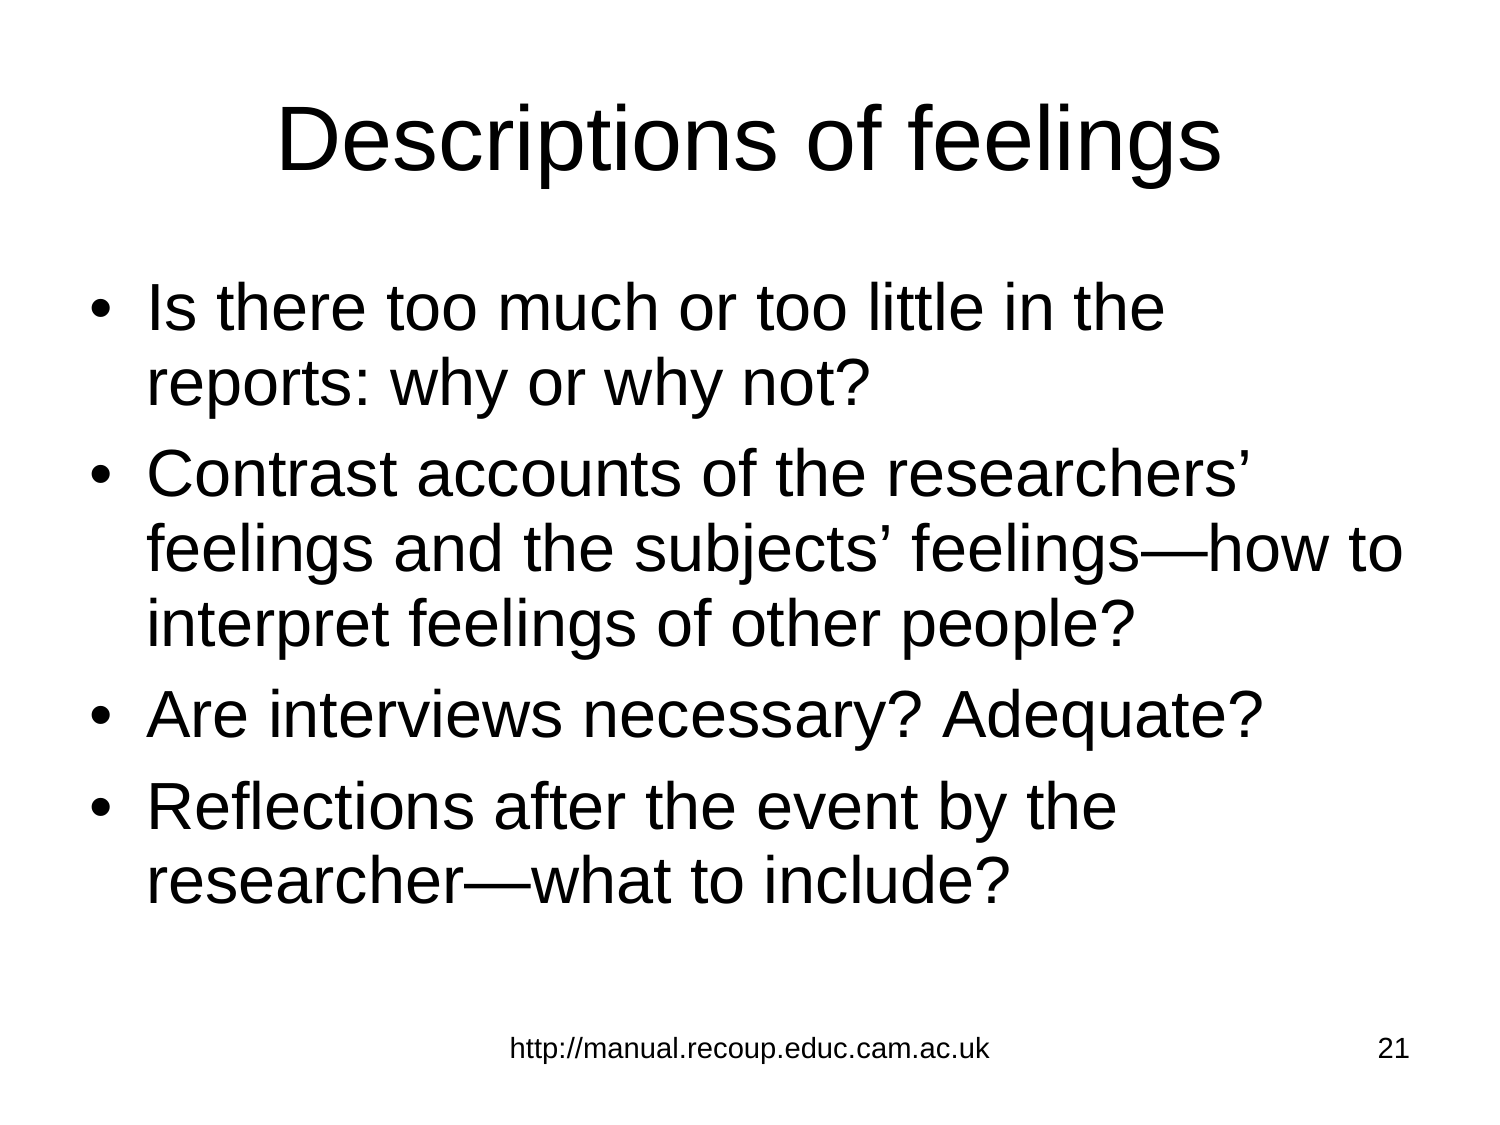

# Descriptions of feelings
Is there too much or too little in the reports: why or why not?
Contrast accounts of the researchers’ feelings and the subjects’ feelings—how to interpret feelings of other people?
Are interviews necessary? Adequate?
Reflections after the event by the researcher—what to include?
http://manual.recoup.educ.cam.ac.uk
21